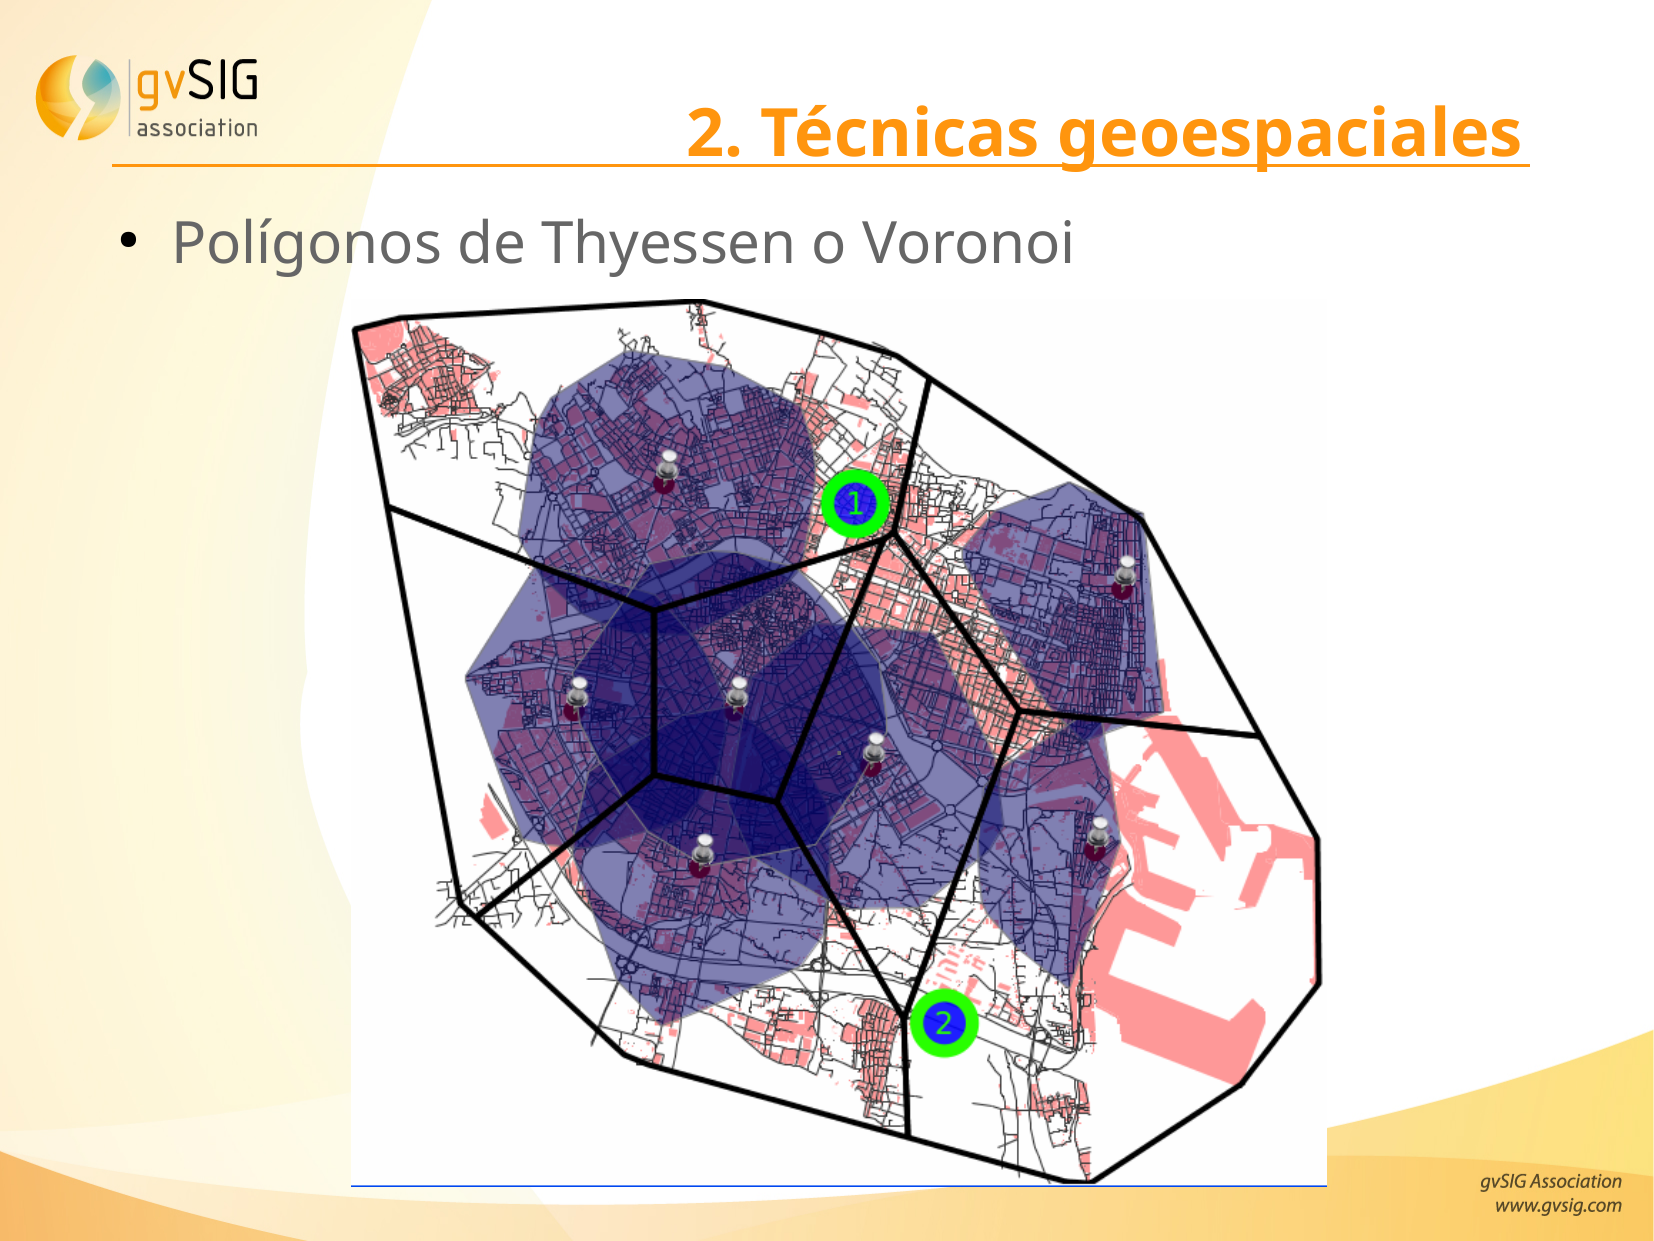

2. Técnicas geoespaciales
# Polígonos de Thyessen o Voronoi
.